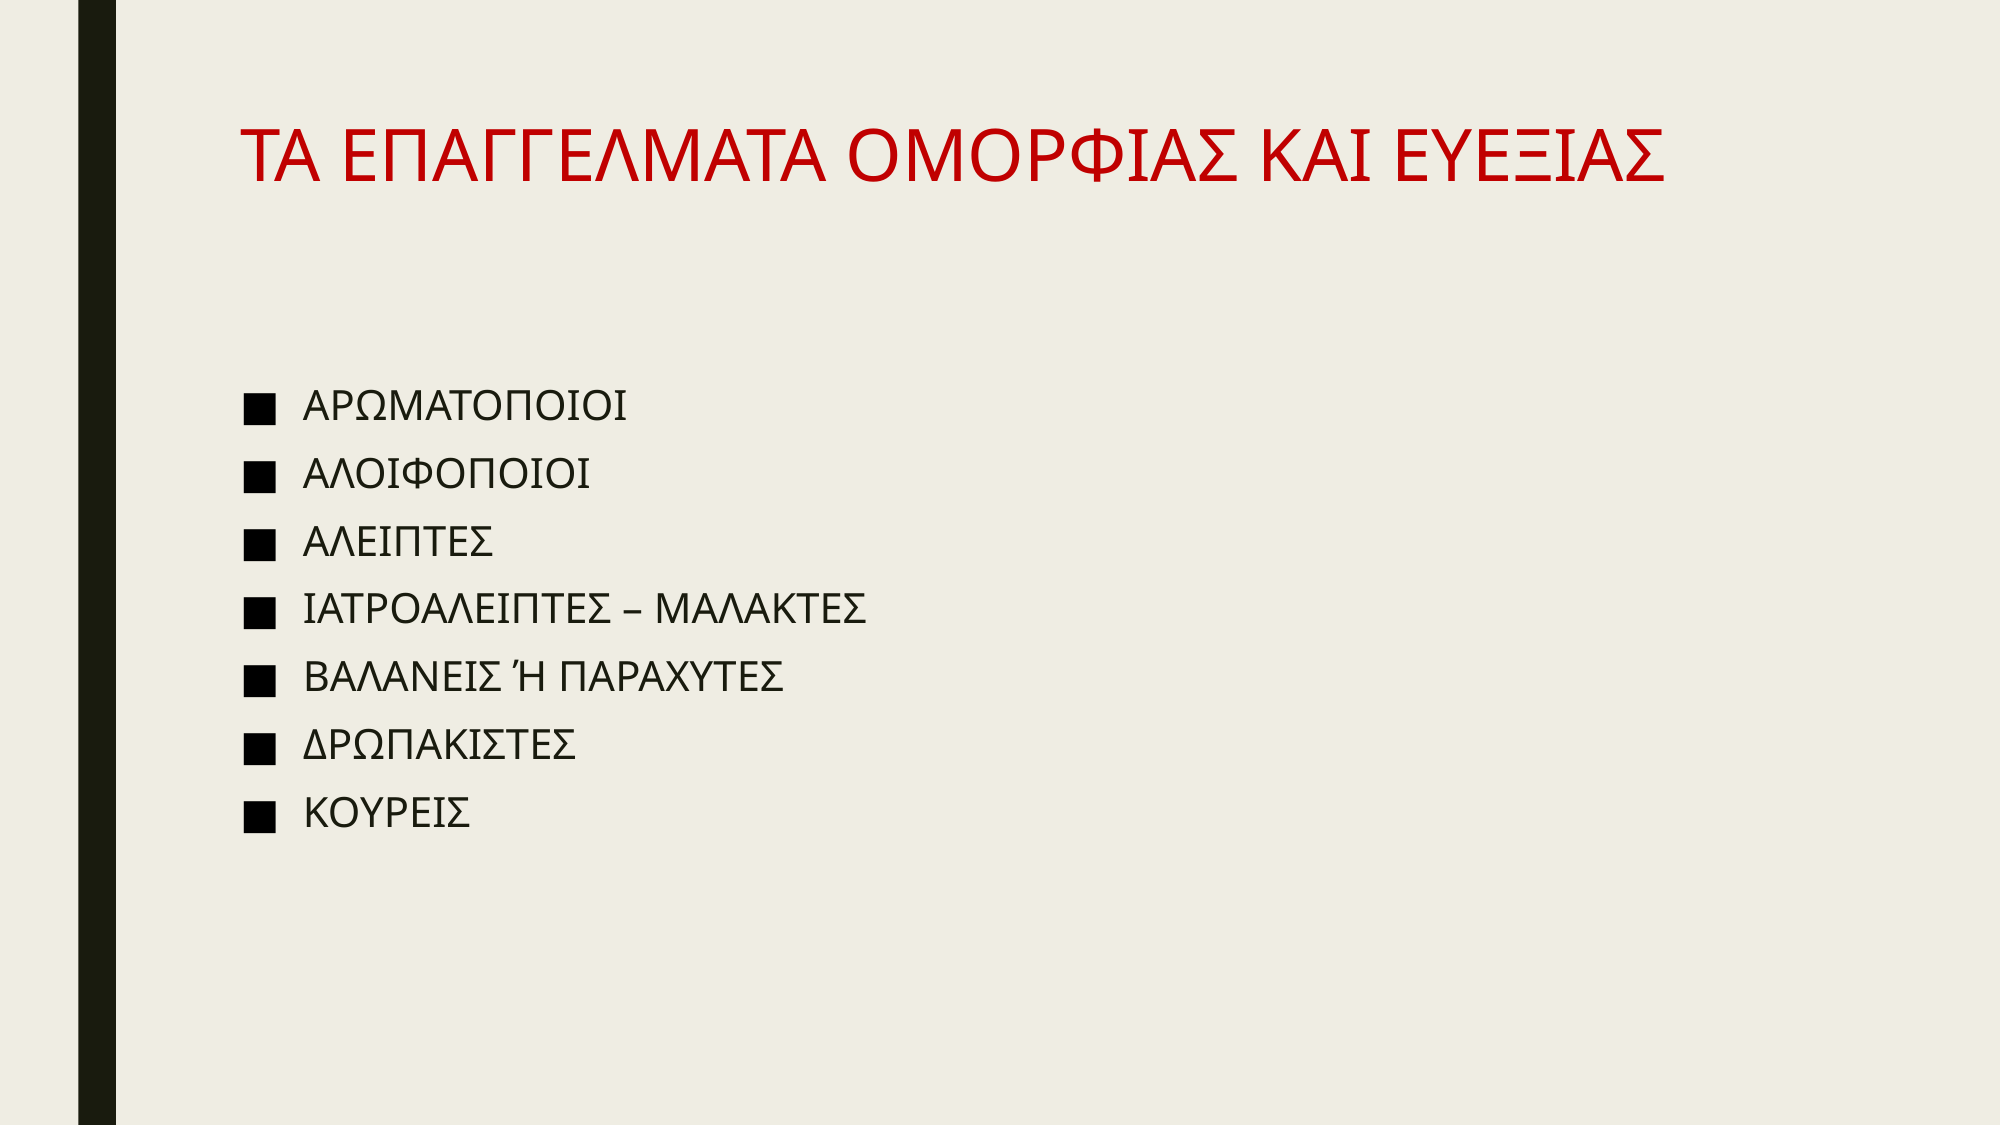

# ΤΑ ΕΠΑΓΓΕΛΜΑΤΑ ΟΜΟΡΦΙΑΣ ΚΑΙ ΕΥΕΞΙΑΣ
ΑΡΩΜΑΤΟΠΟΙΟΙ
ΑΛΟΙΦΟΠΟΙΟΙ
ΑΛΕΙΠΤΕΣ
ΙΑΤΡΟΑΛΕΙΠΤΕΣ – ΜΑΛΑΚΤΕΣ
ΒΑΛΑΝΕΙΣ Ή ΠΑΡΑΧΥΤΕΣ
ΔΡΩΠΑΚΙΣΤΕΣ
ΚΟΥΡΕΙΣ